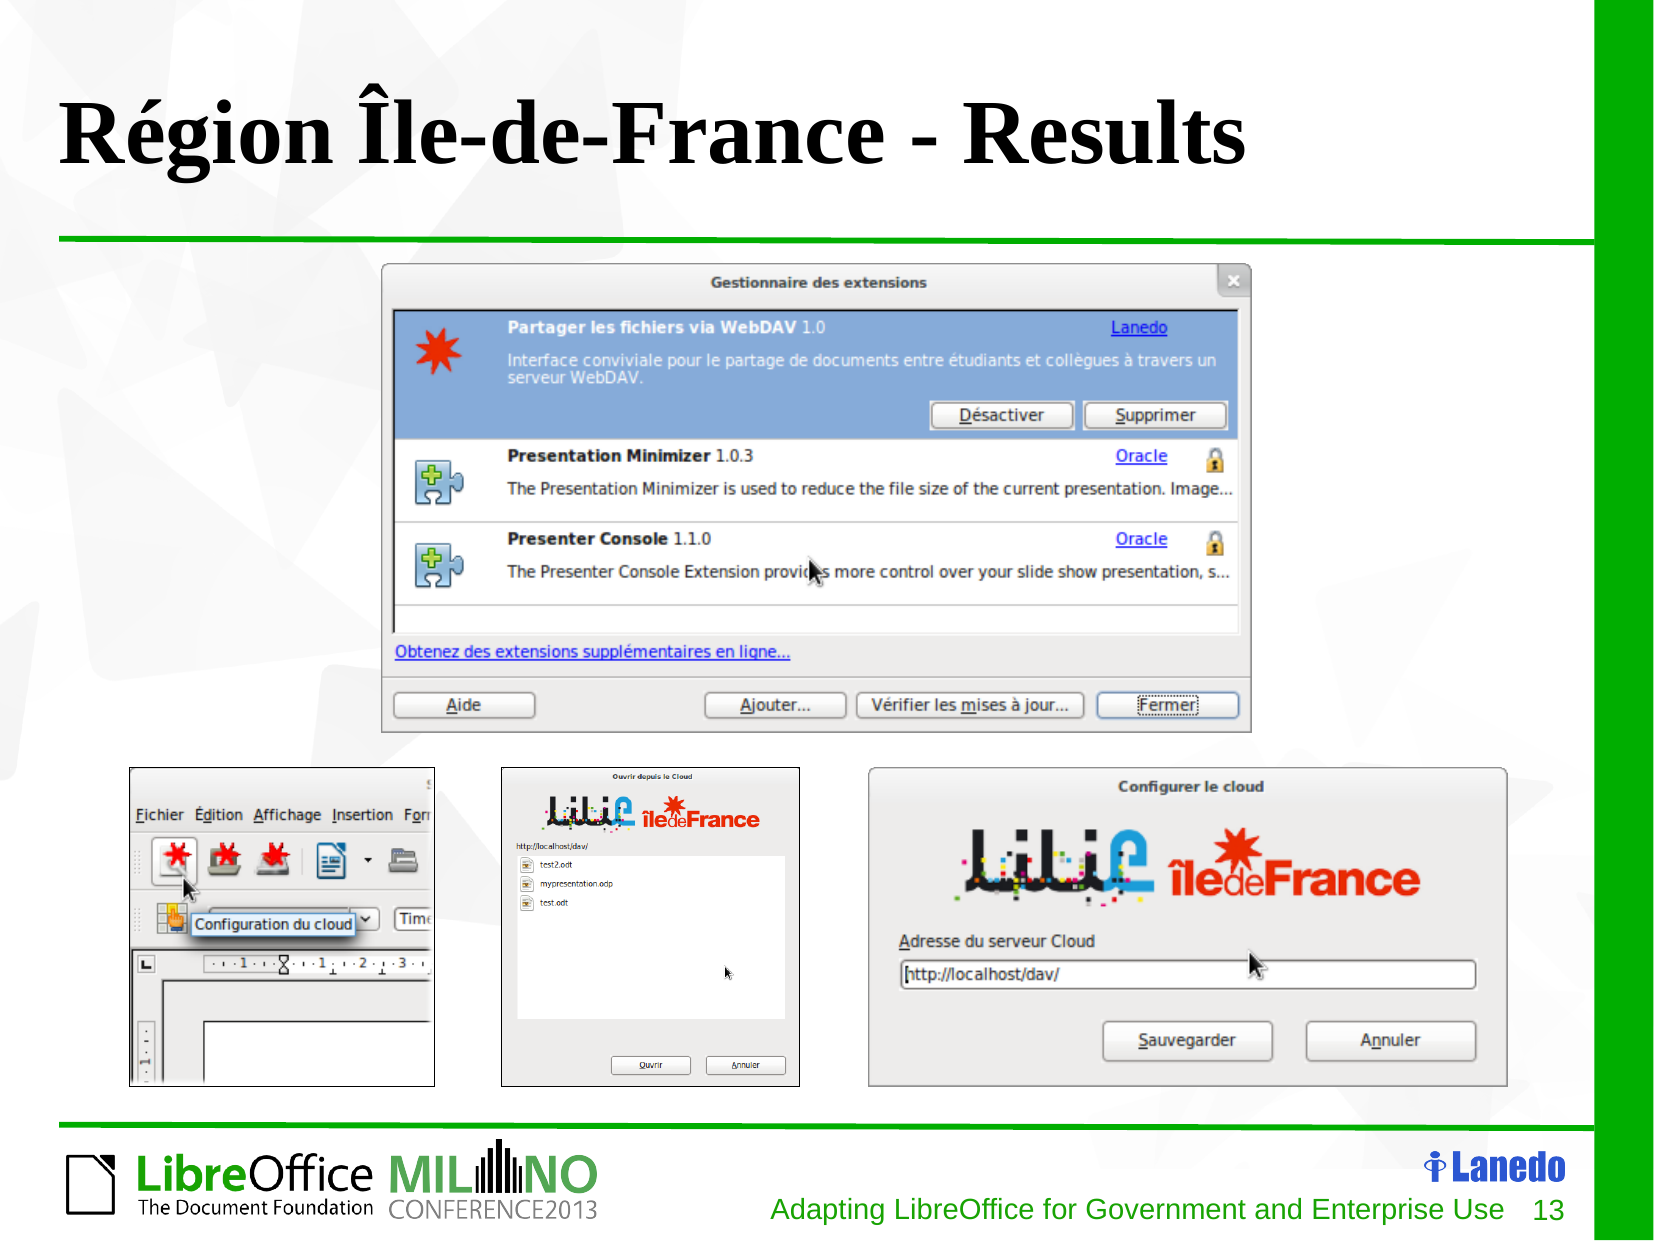

# Région Île-de-France - Results
Adapting LibreOffice for Government and Enterprise Use
13